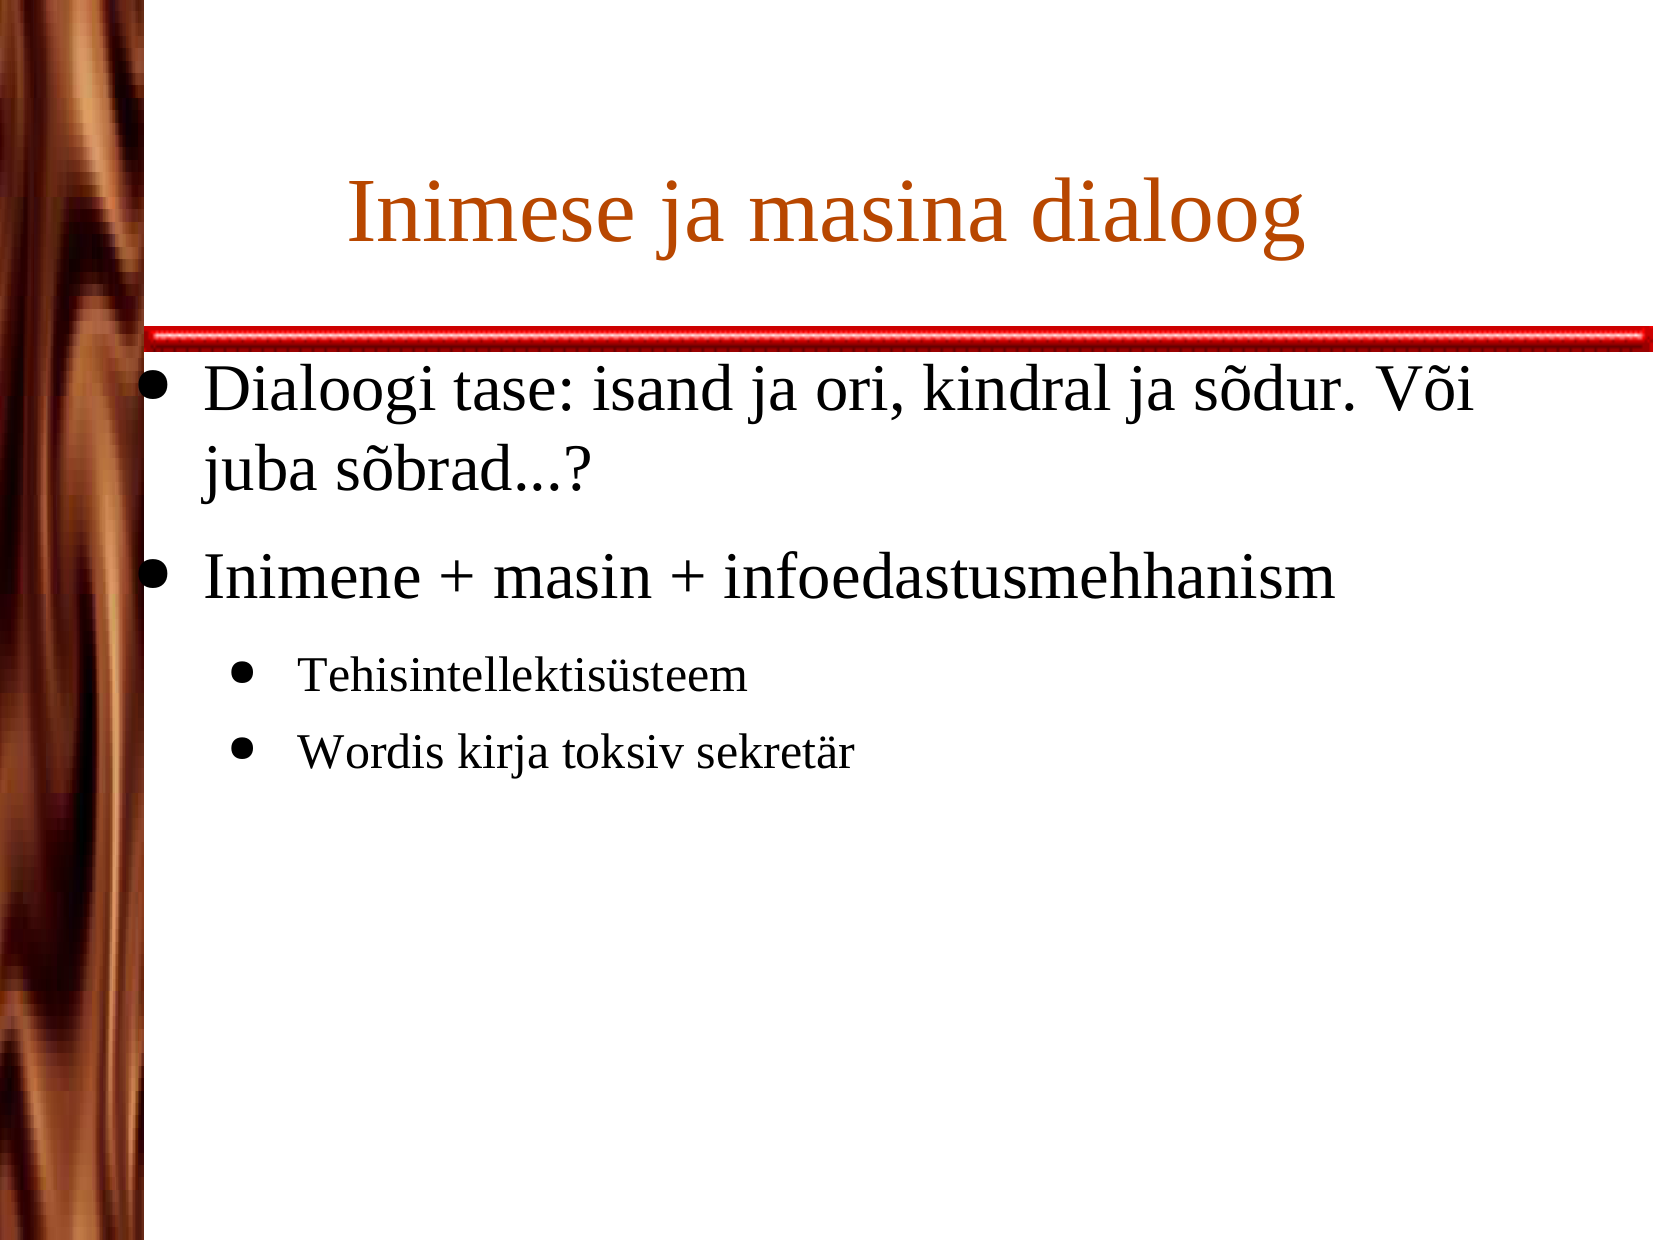

# Inimese ja masina dialoog
Dialoogi tase: isand ja ori, kindral ja sõdur. Või juba sõbrad...?
Inimene + masin + infoedastusmehhanism
Tehisintellektisüsteem
Wordis kirja toksiv sekretär